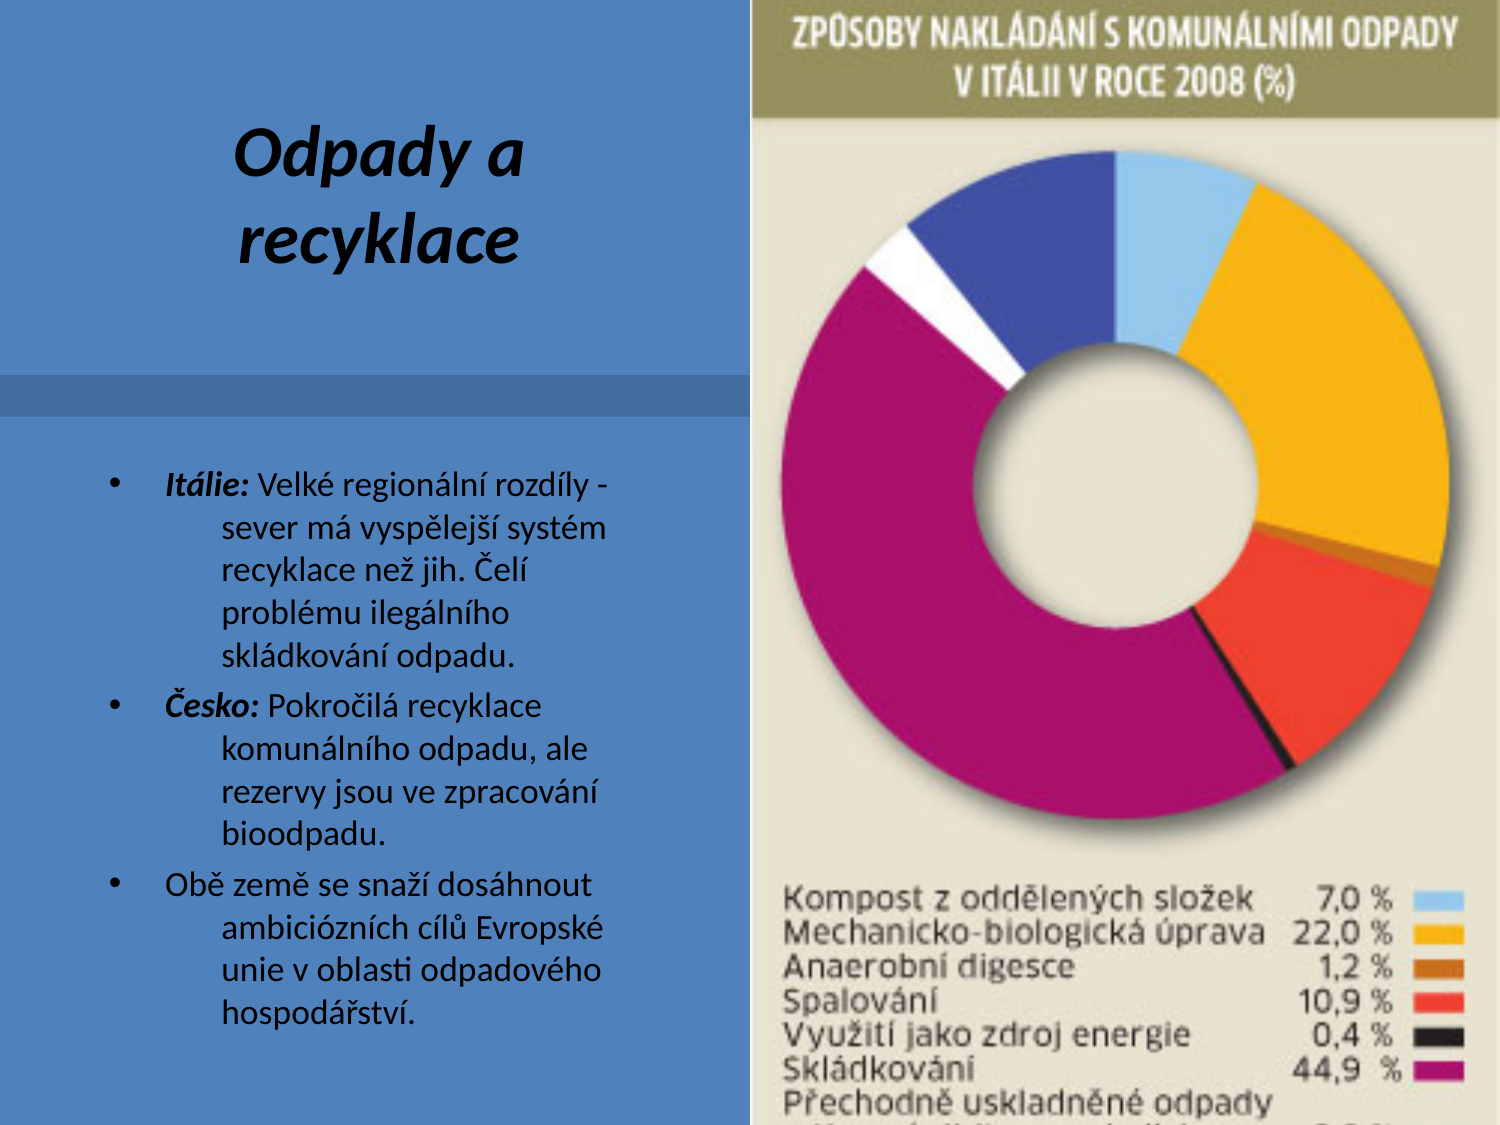

# Odpady a recyklace
Itálie: Velké regionální rozdíly - sever má vyspělejší systém recyklace než jih. Čelí problému ilegálního skládkování odpadu.
Česko: Pokročilá recyklace komunálního odpadu, ale rezervy jsou ve zpracování bioodpadu.
Obě země se snaží dosáhnout ambiciózních cílů Evropské unie v oblasti odpadového hospodářství.